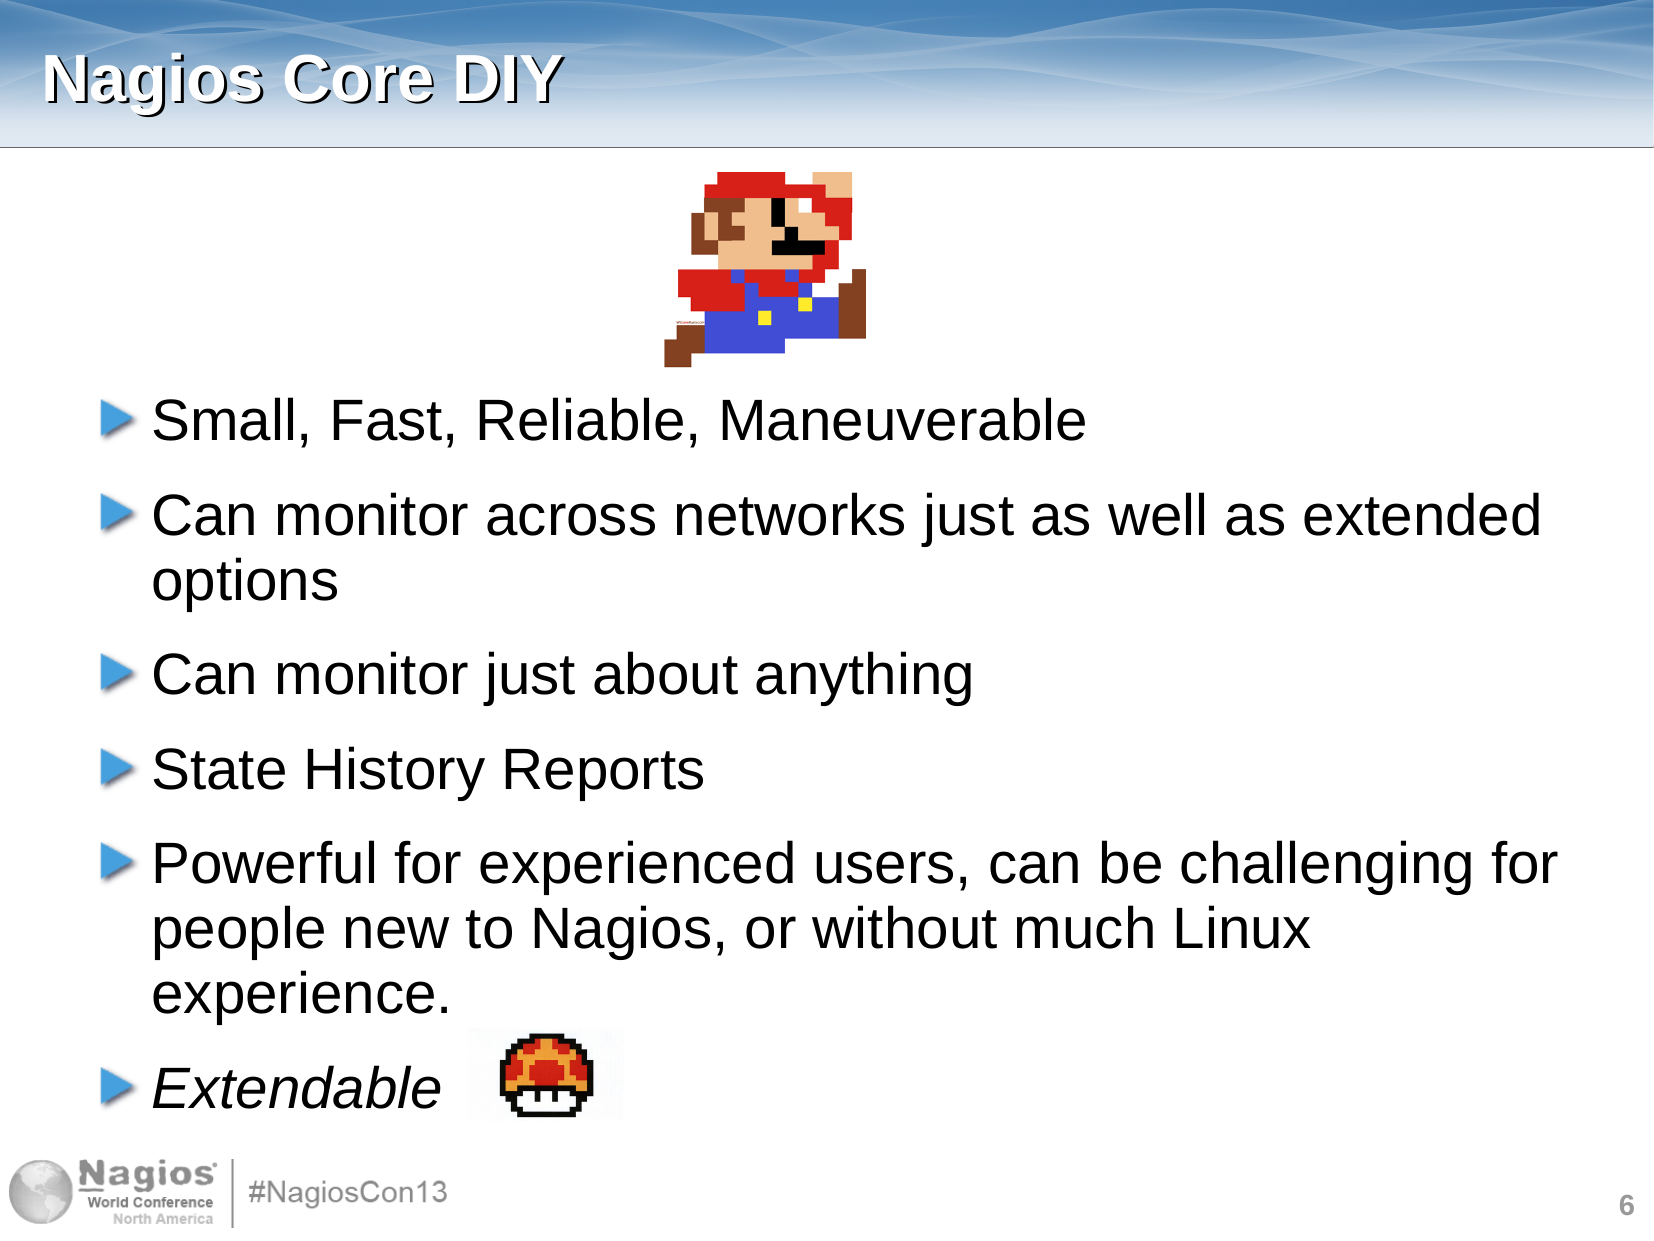

# Nagios Core DIY
| |
| --- |
Small, Fast, Reliable, Maneuverable
Can monitor across networks just as well as extended options
Can monitor just about anything
State History Reports
Powerful for experienced users, can be challenging for people new to Nagios, or without much Linux experience.
Extendable
6